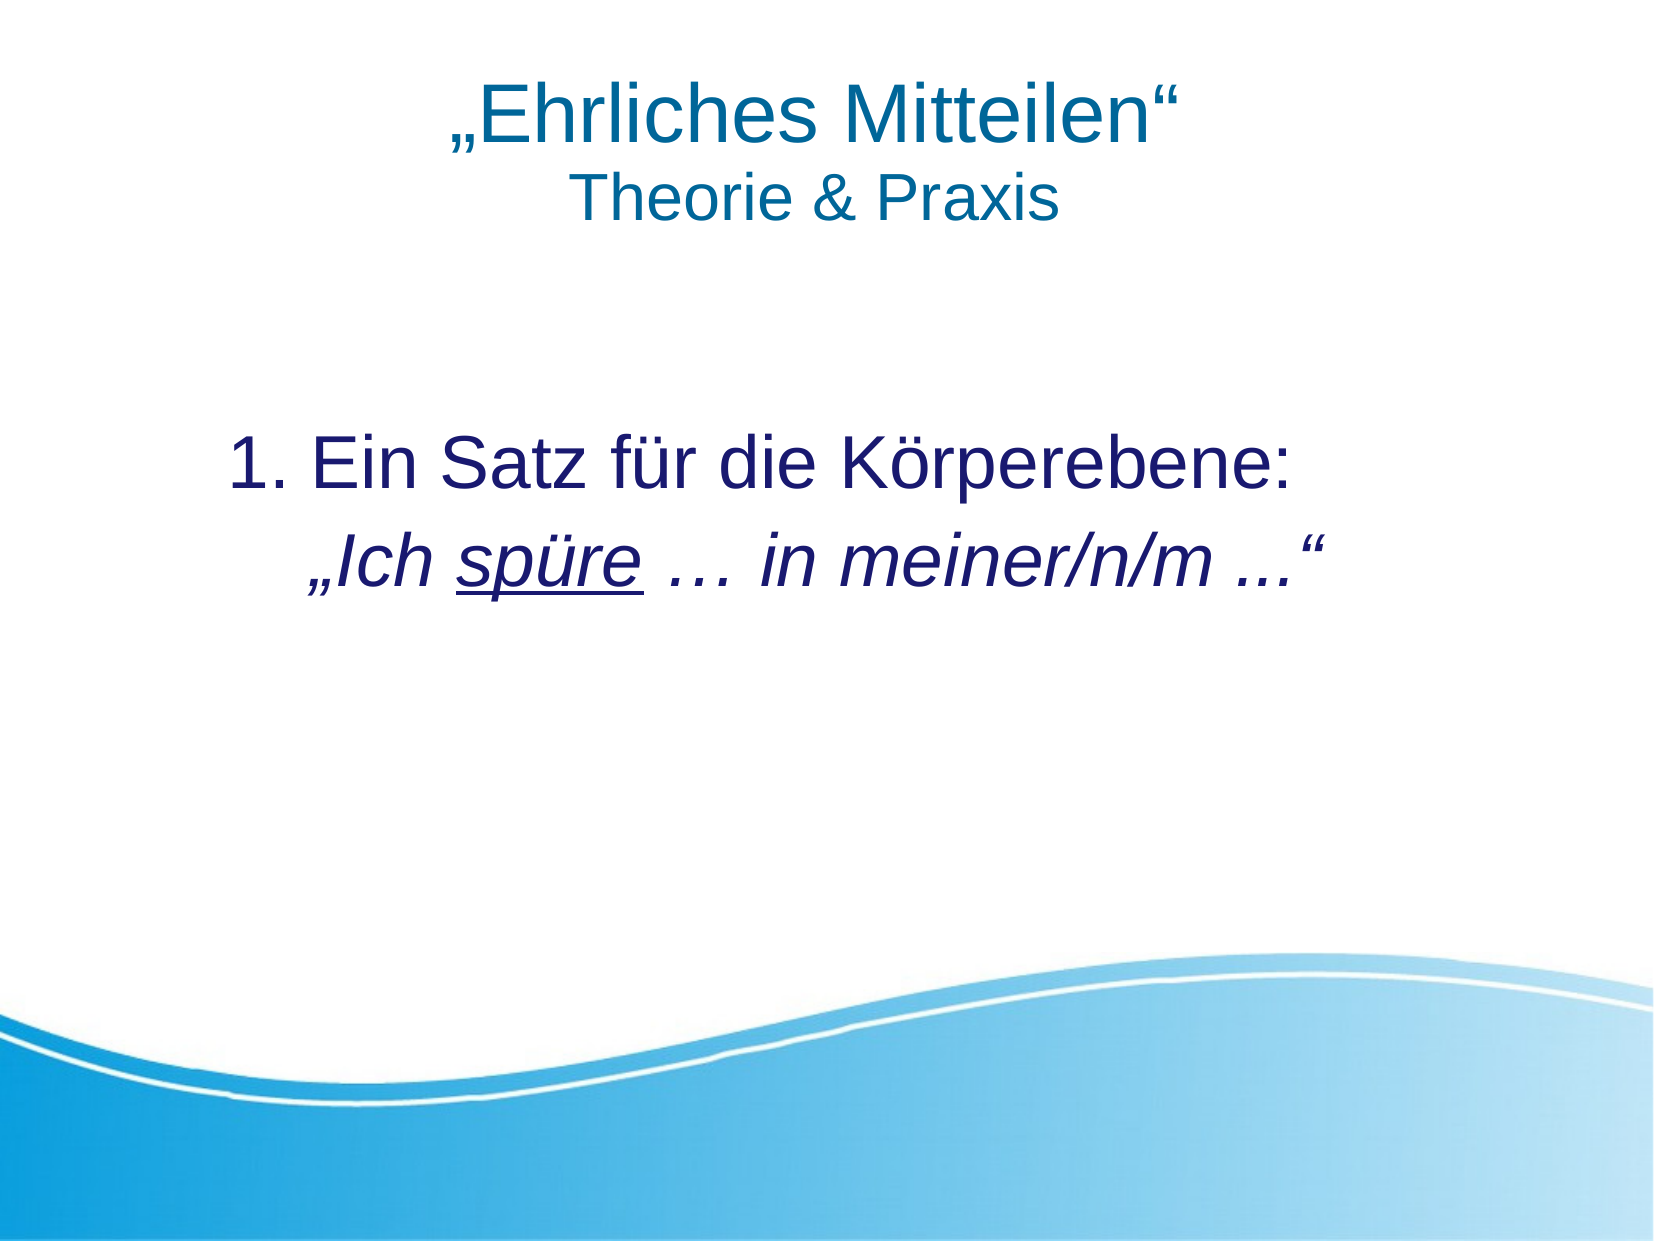

# „Ehrliches Mitteilen“ Theorie & Praxis
1. Ein Satz für die Körperebene:
 „Ich spüre … in meiner/n/m ...“